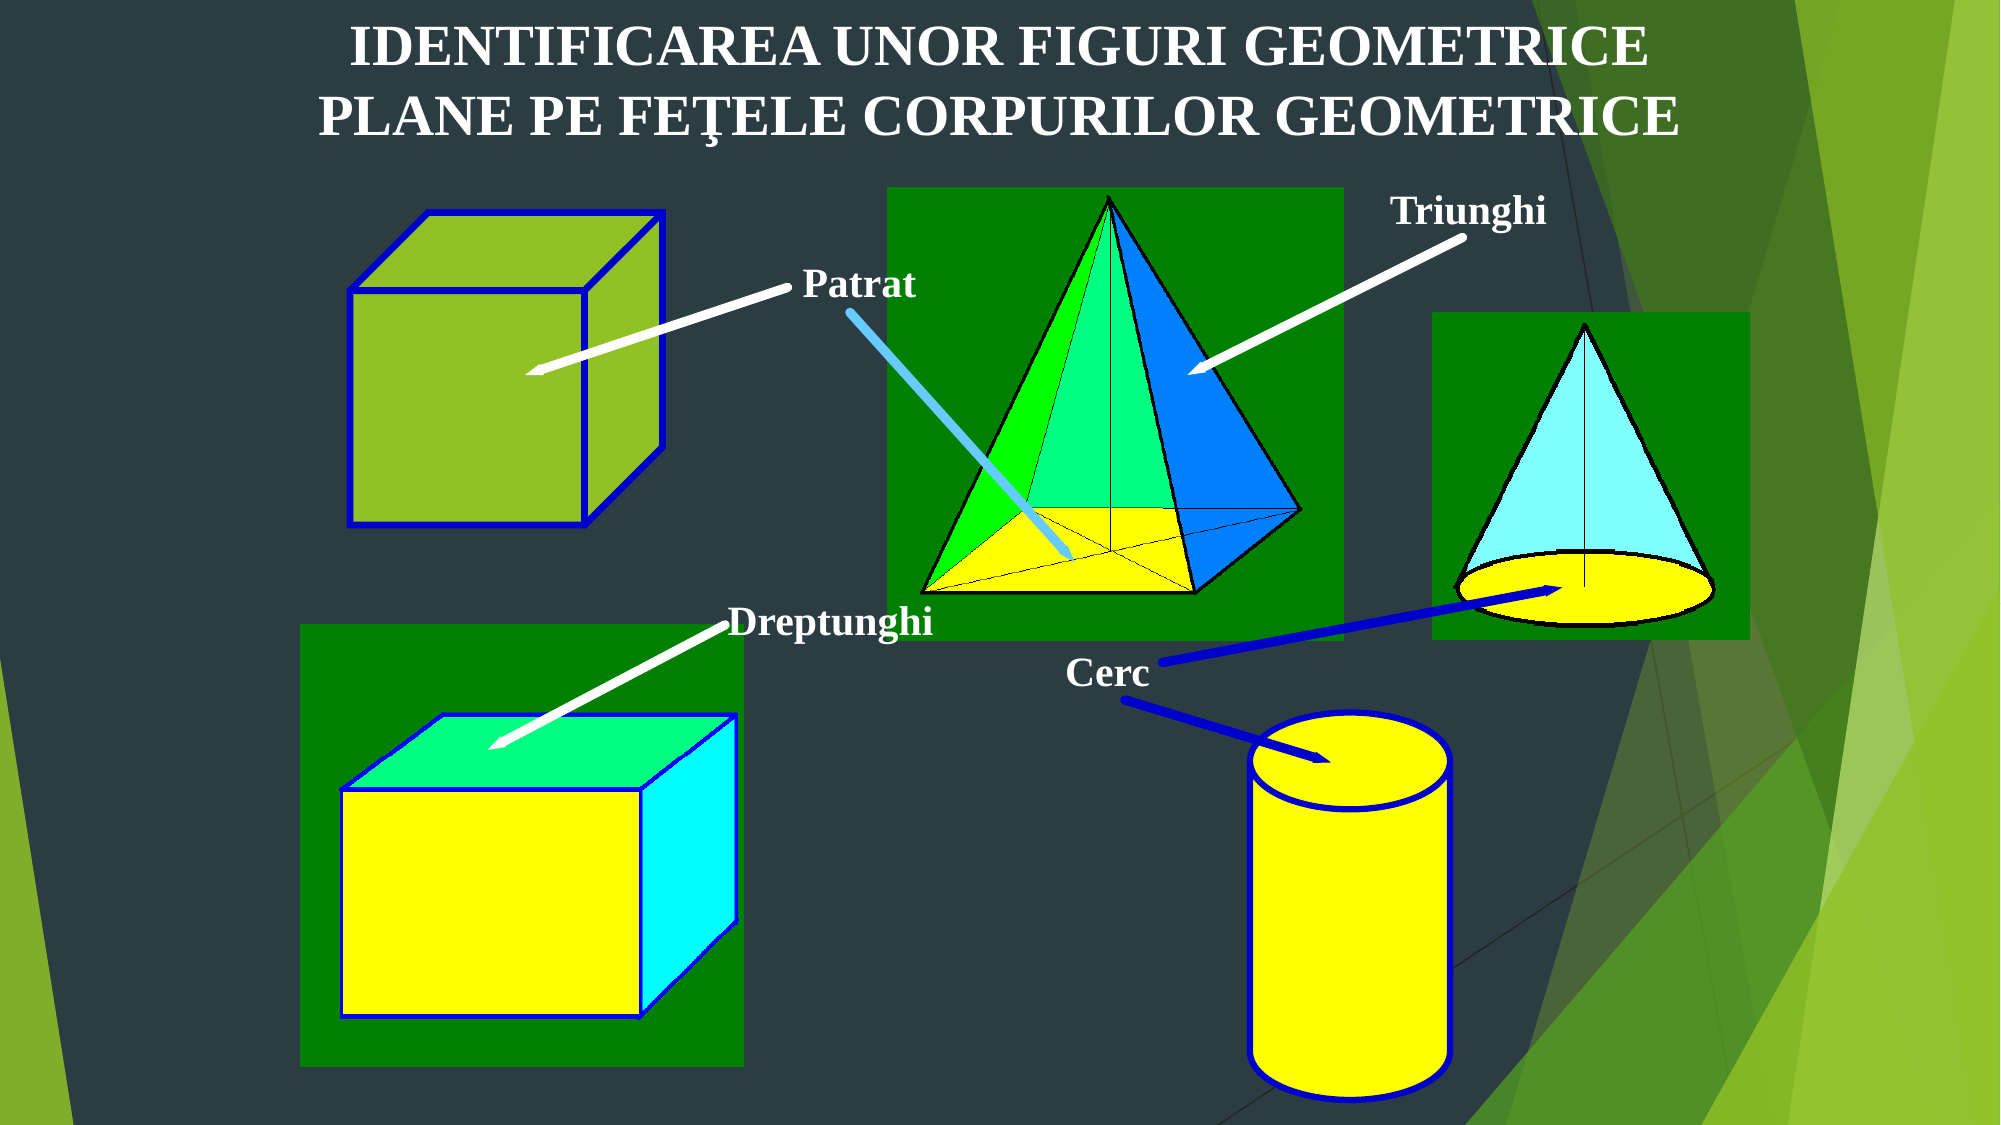

IDENTIFICAREA UNOR FIGURI GEOMETRICE PLANE PE FEŢELE CORPURILOR GEOMETRICE
Triunghi
Patrat
Dreptunghi
Cerc
.